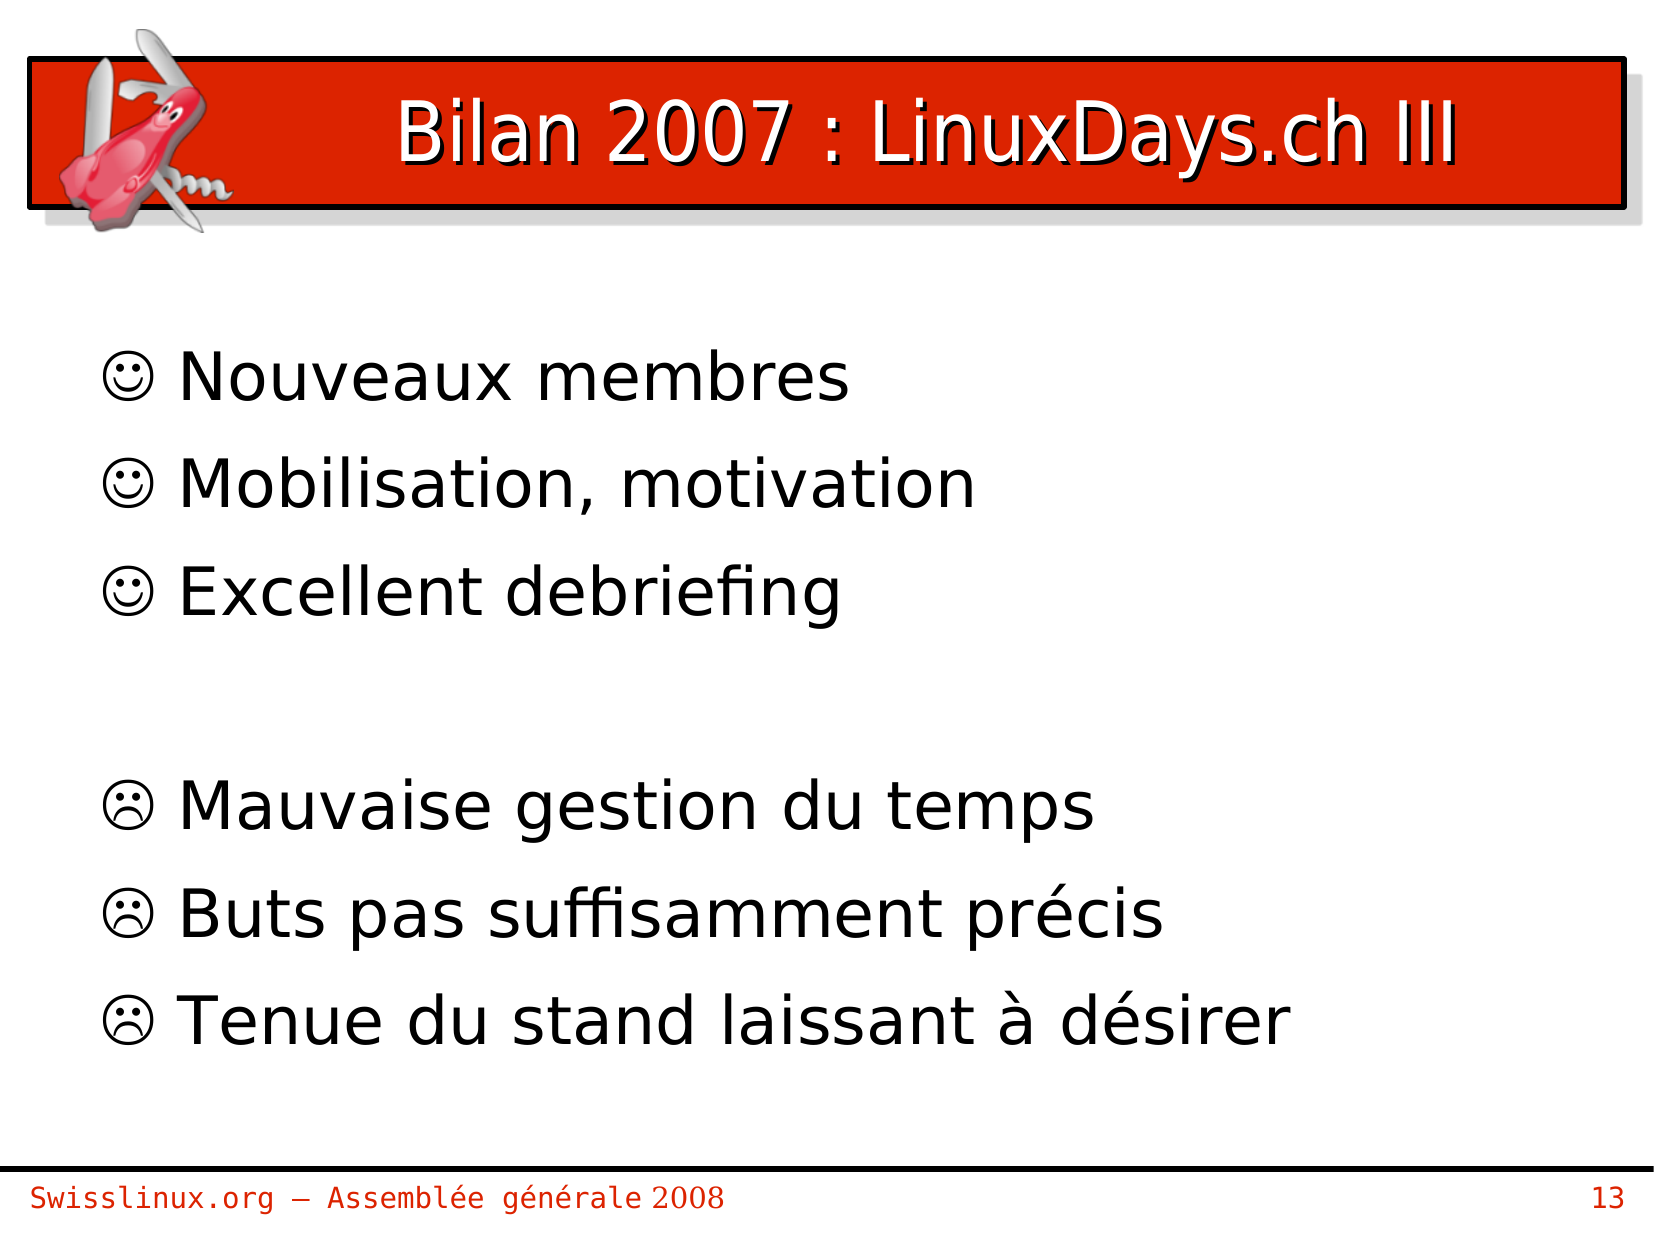

# Bilan 2007 : LinuxDays.ch III
 Nouveaux membres
 Mobilisation, motivation
 Excellent debriefing
 Mauvaise gestion du temps
 Buts pas suffisamment précis
 Tenue du stand laissant à désirer
26 Janvier 2007
13